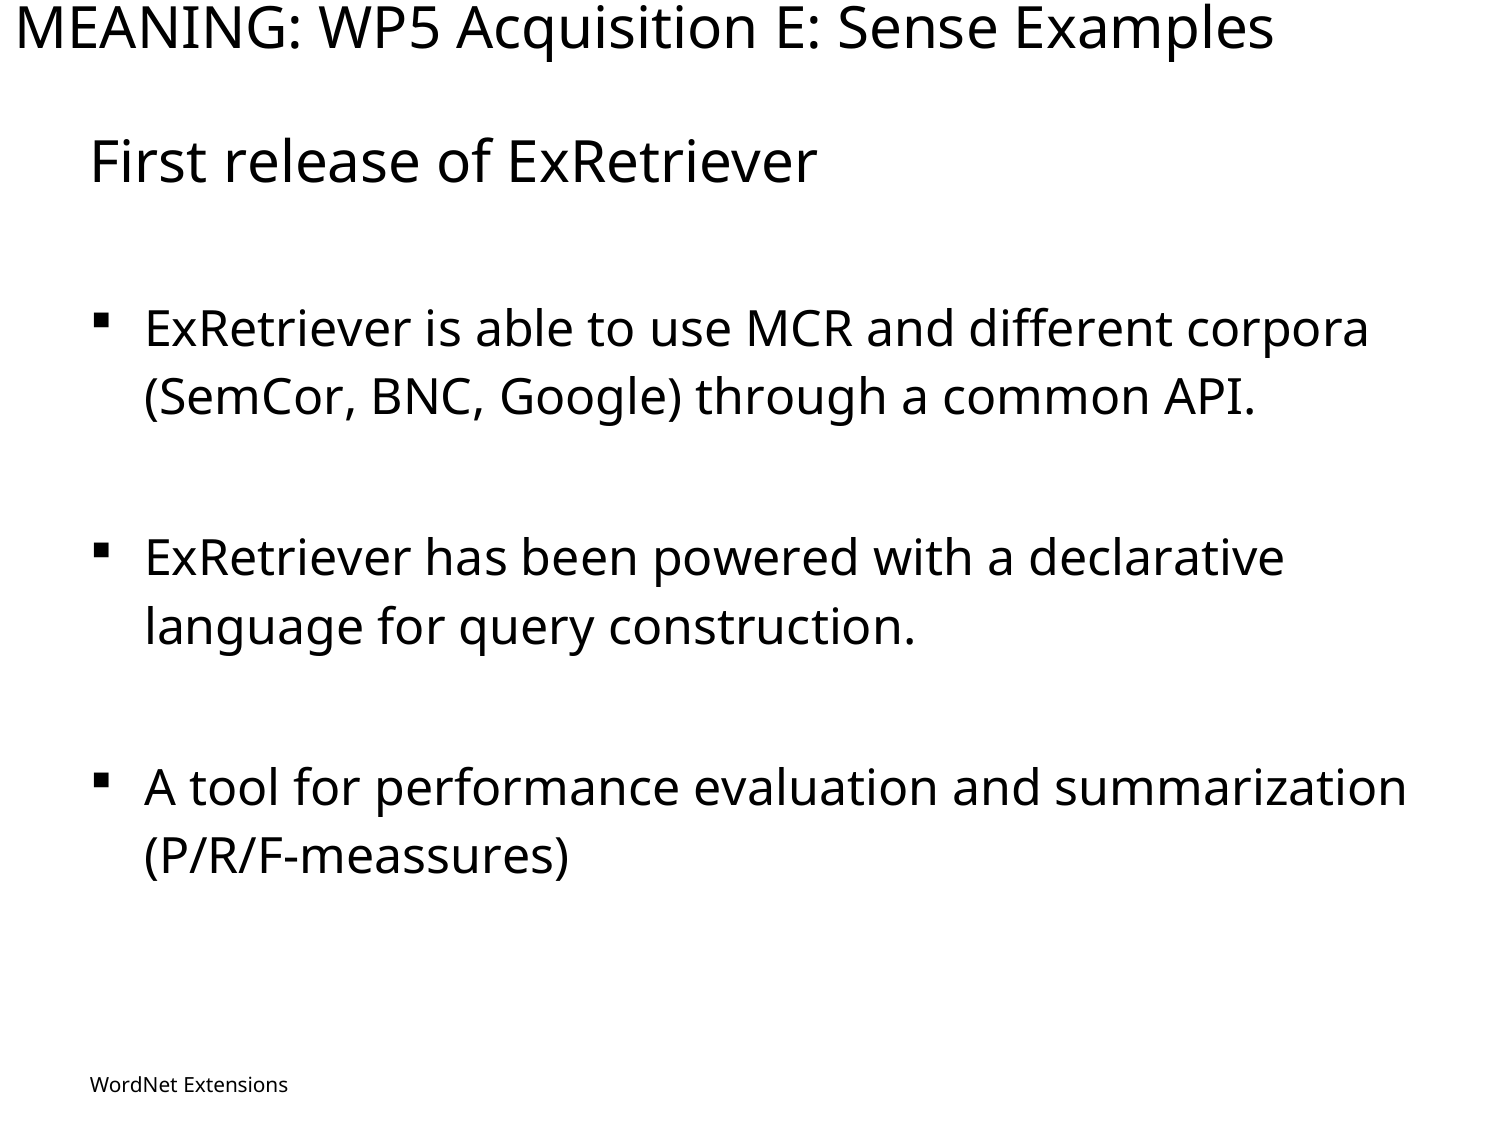

MEANING: WP5 Acquisition E: Sense Examples
# First release of ExRetriever
ExRetriever is able to use MCR and different corpora (SemCor, BNC, Google) through a common API.
ExRetriever has been powered with a declarative language for query construction.
A tool for performance evaluation and summarization (P/R/F-meassures)